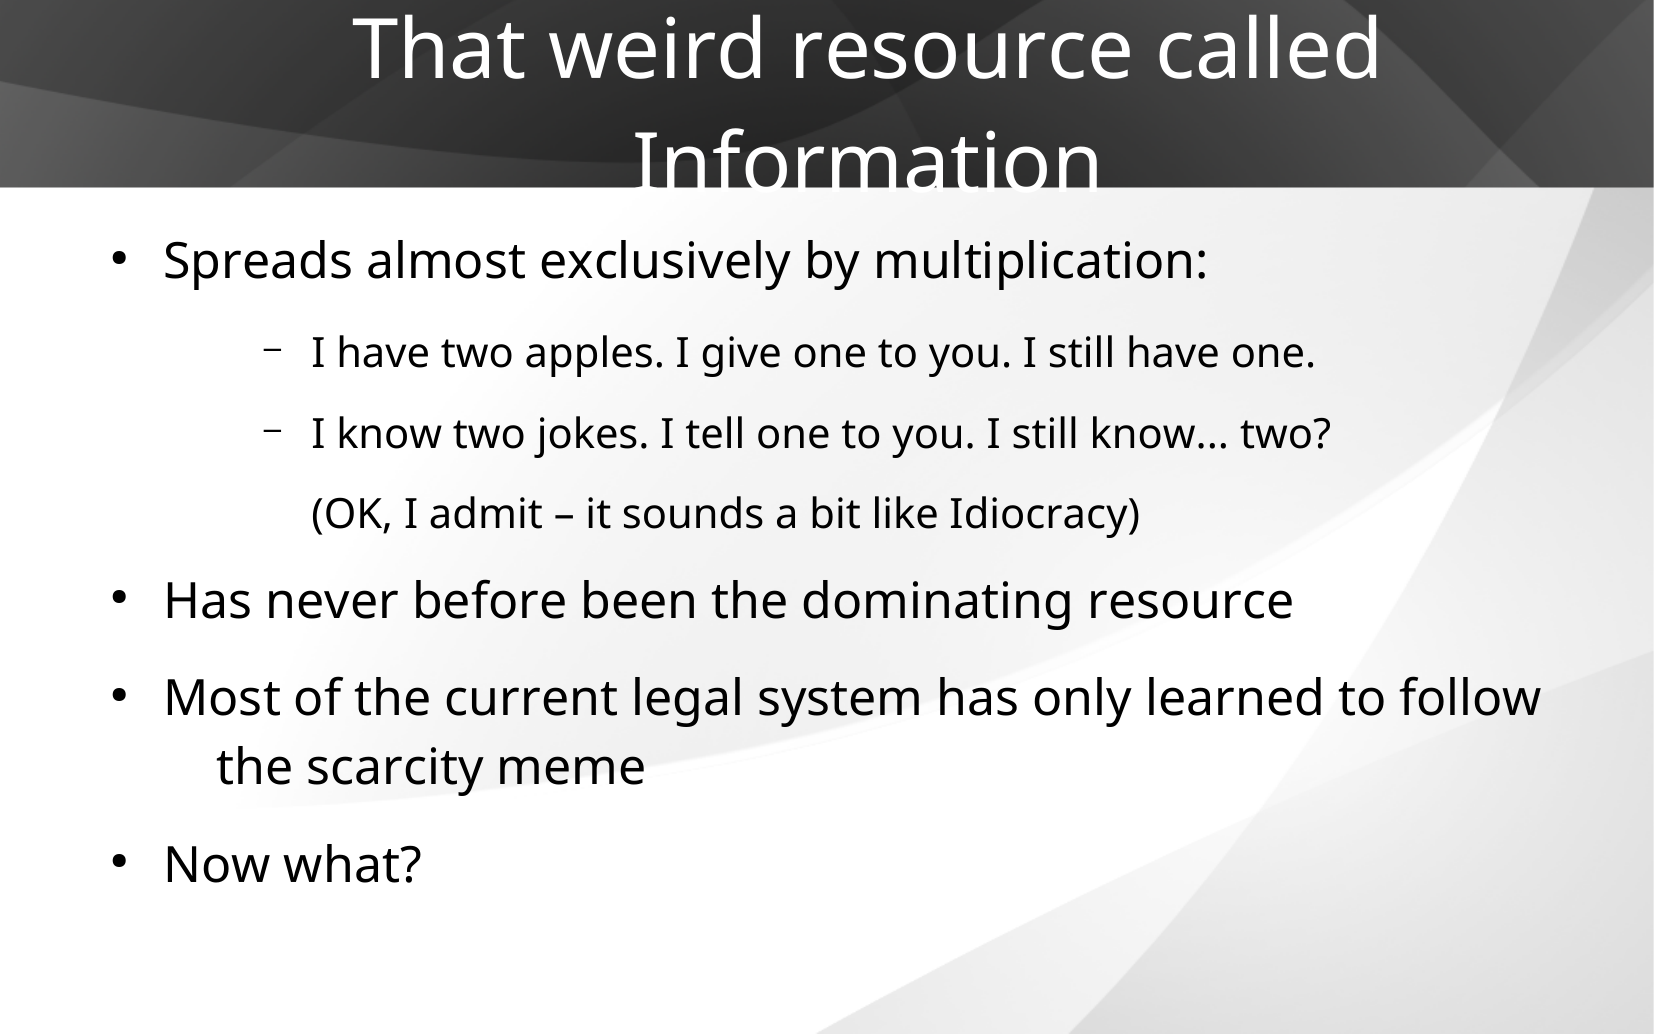

# That weird resource called Information
Spreads almost exclusively by multiplication:
I have two apples. I give one to you. I still have one.
I know two jokes. I tell one to you. I still know... two?
(OK, I admit – it sounds a bit like Idiocracy)
Has never before been the dominating resource
Most of the current legal system has only learned to follow the scarcity meme
Now what?